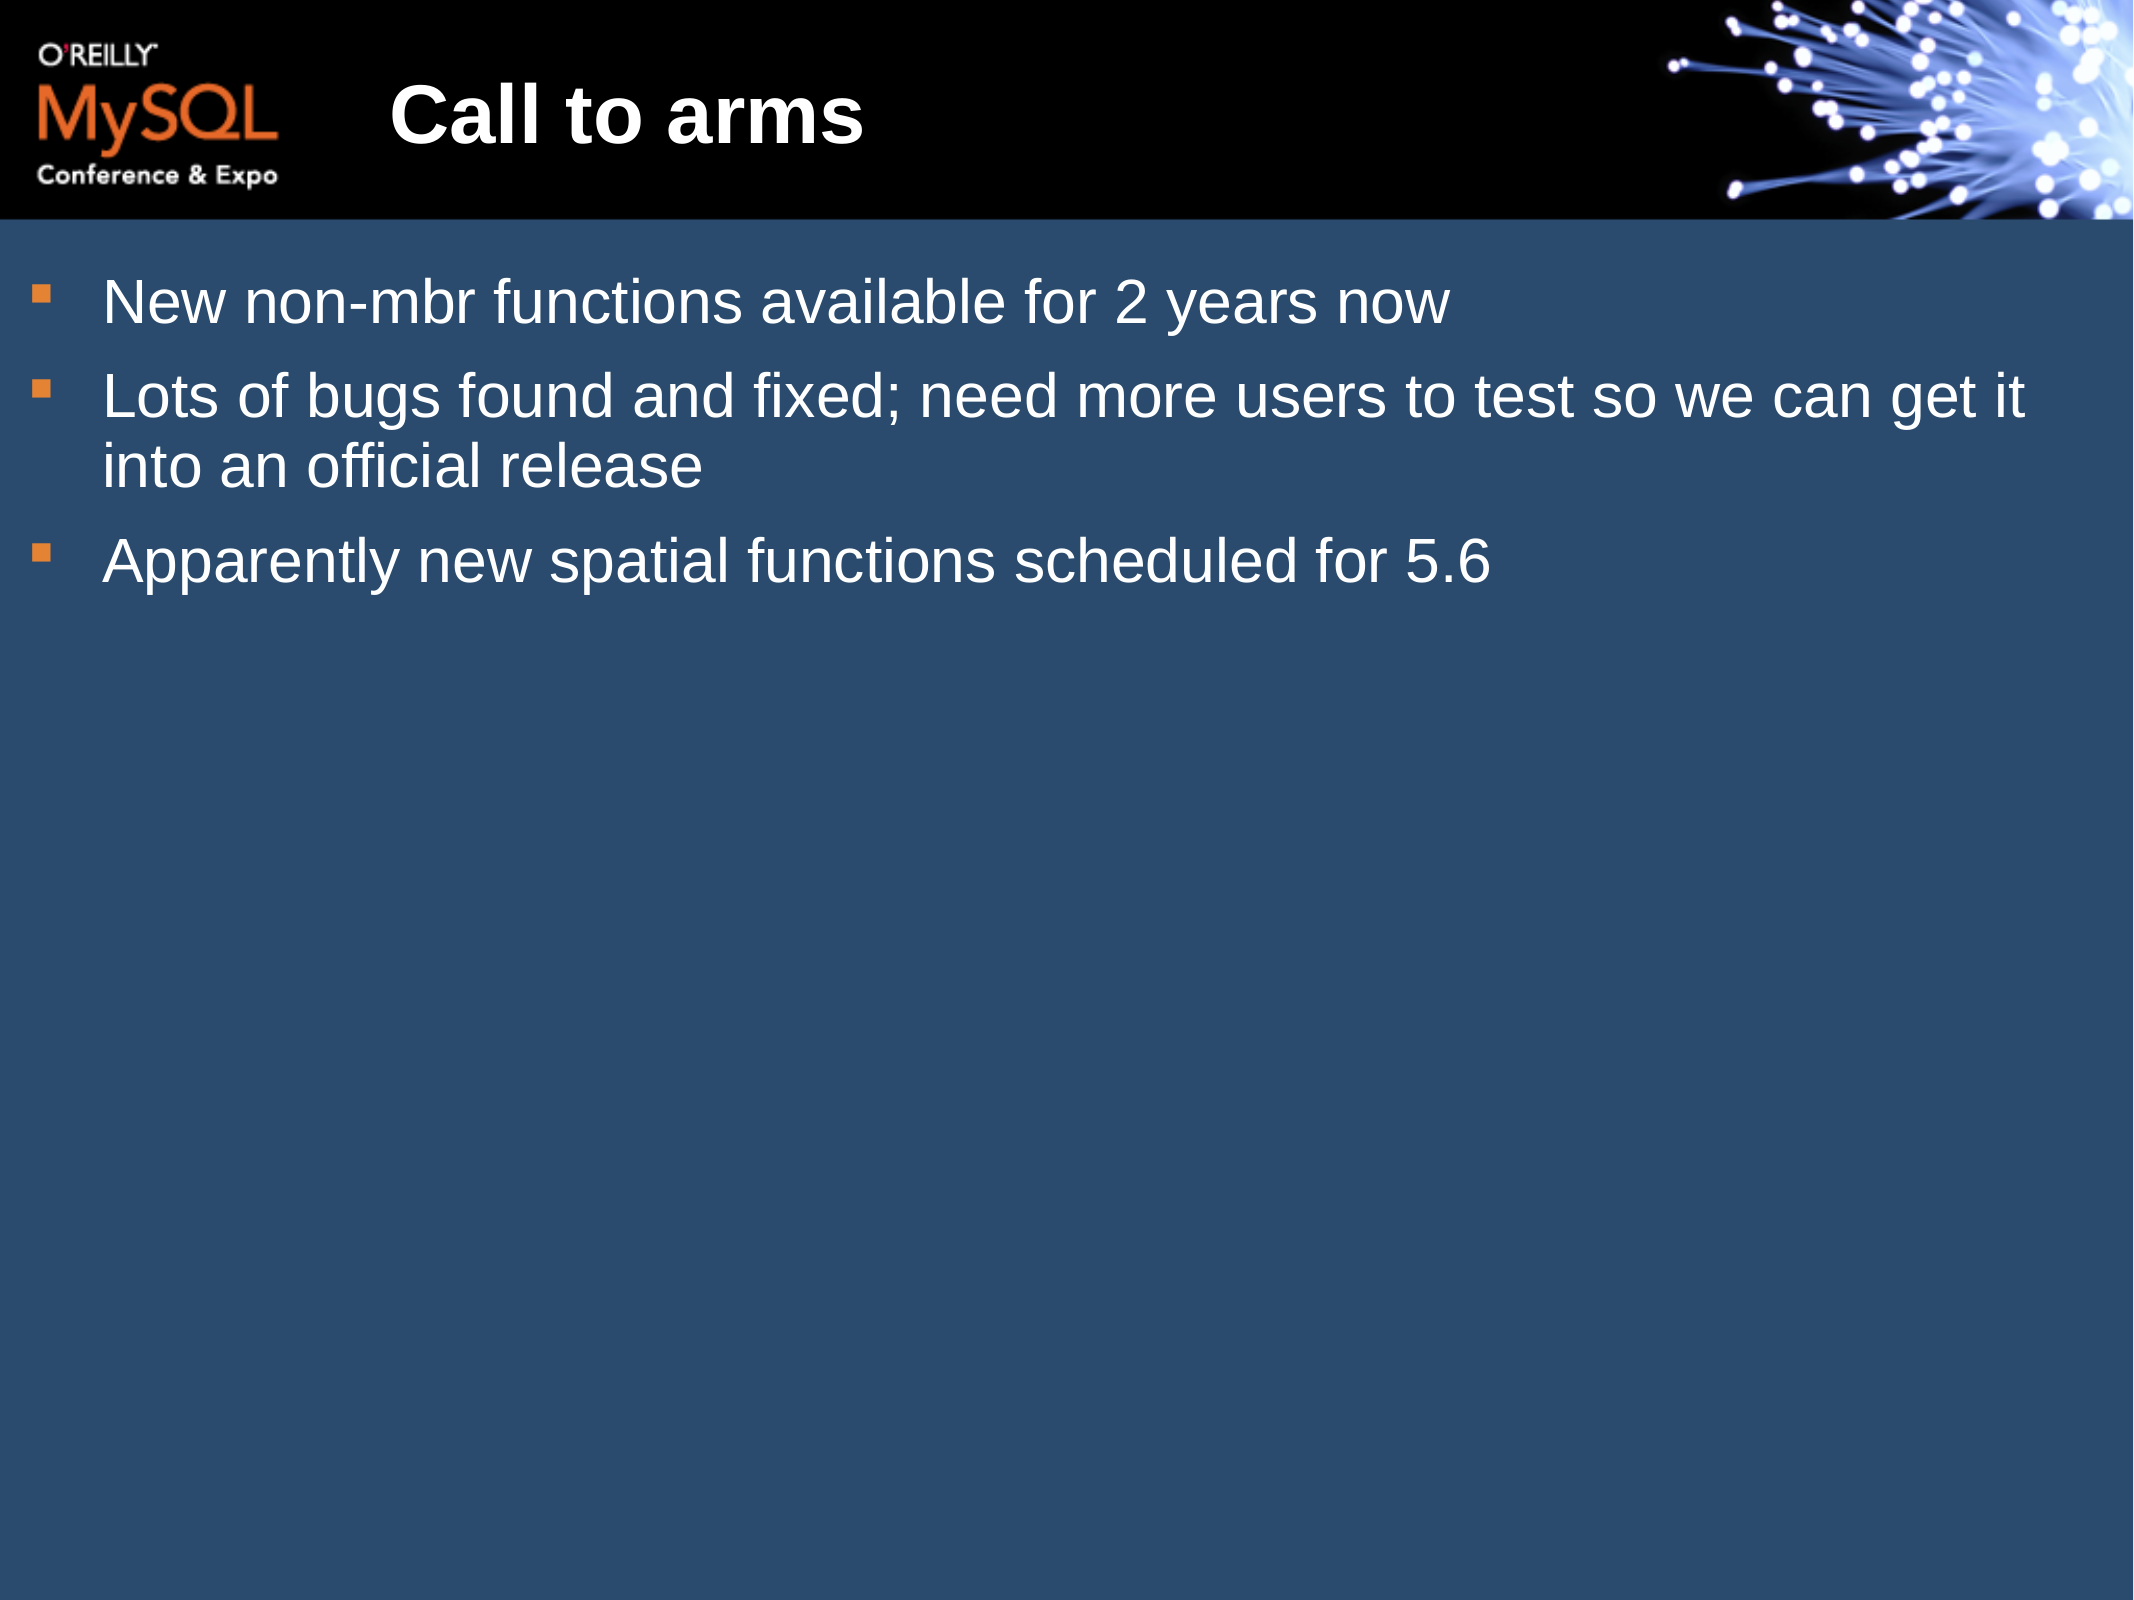

# Call to arms
New non-mbr functions available for 2 years now
Lots of bugs found and fixed; need more users to test so we can get it into an official release
Apparently new spatial functions scheduled for 5.6